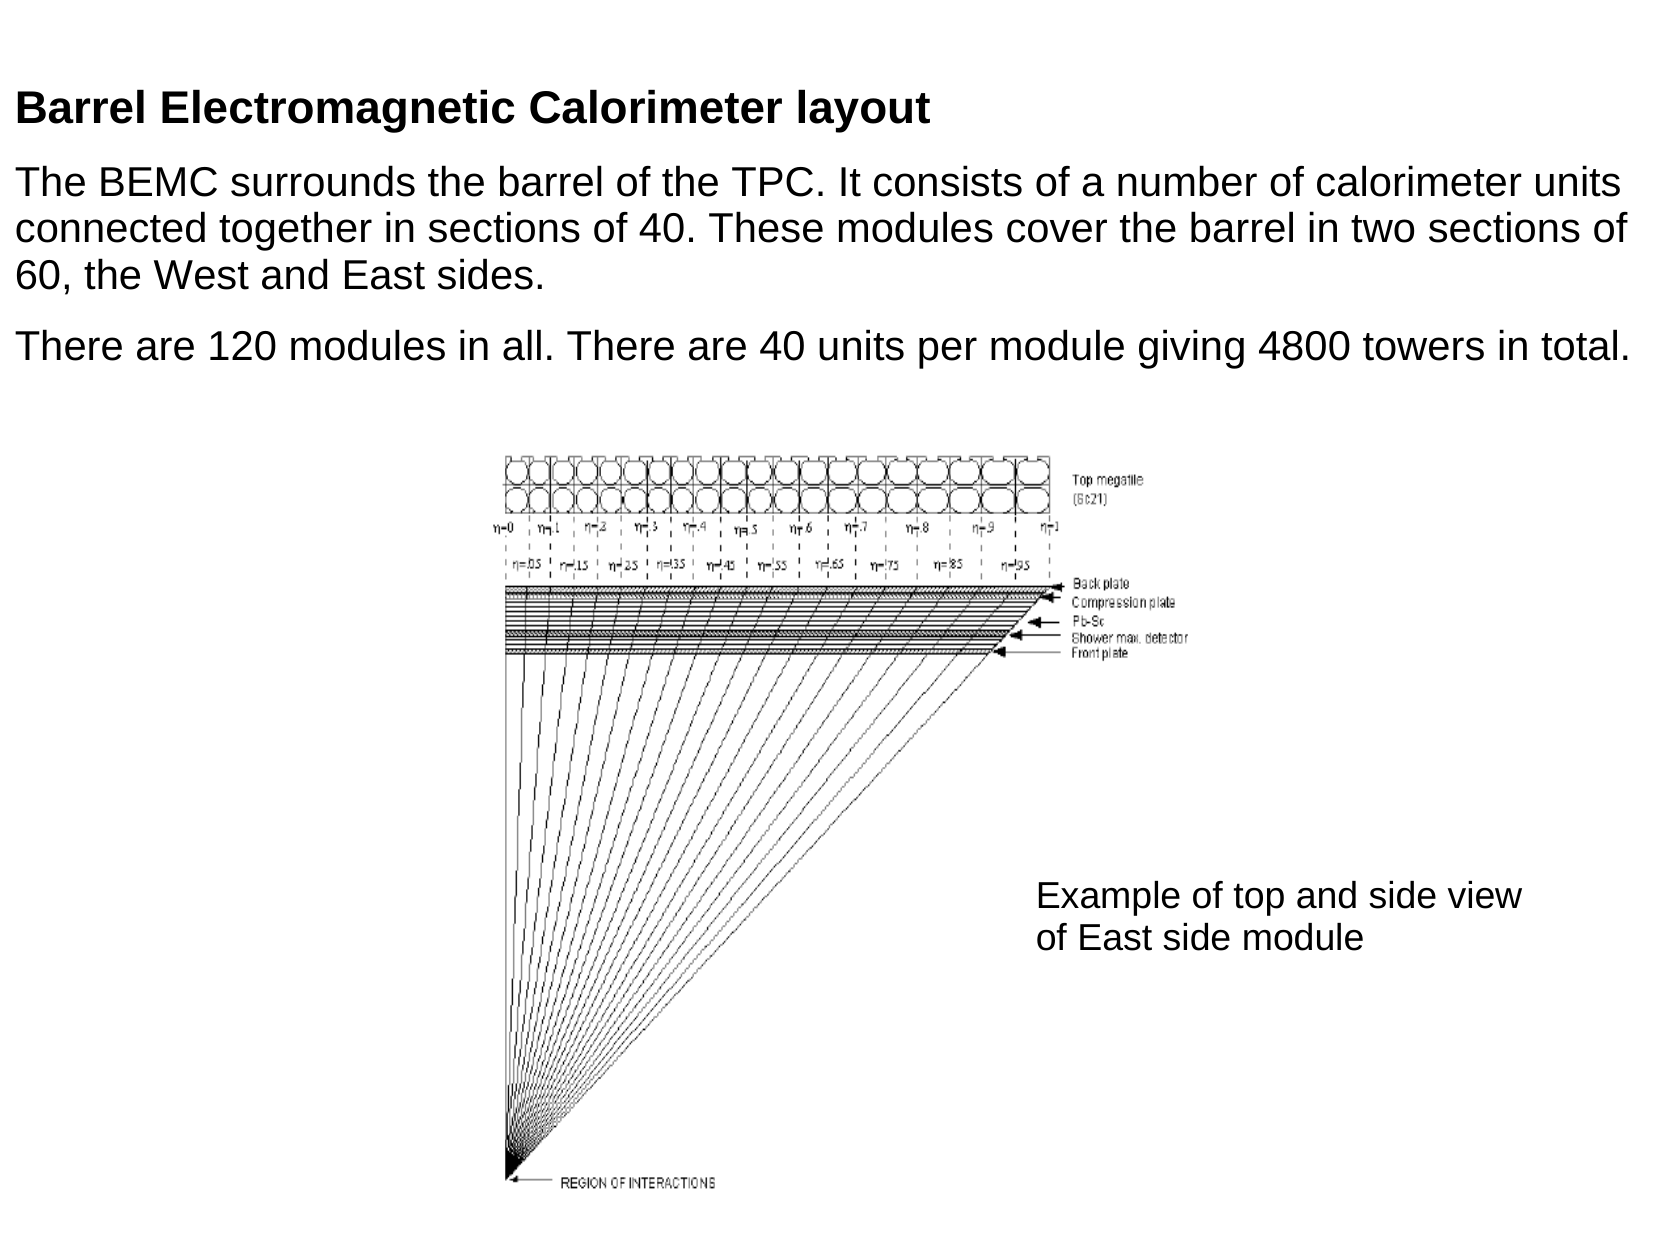

Barrel Electromagnetic Calorimeter layout
The BEMC surrounds the barrel of the TPC. It consists of a number of calorimeter units connected together in sections of 40. These modules cover the barrel in two sections of 60, the West and East sides.
There are 120 modules in all. There are 40 units per module giving 4800 towers in total.
Example of top and side view
of East side module